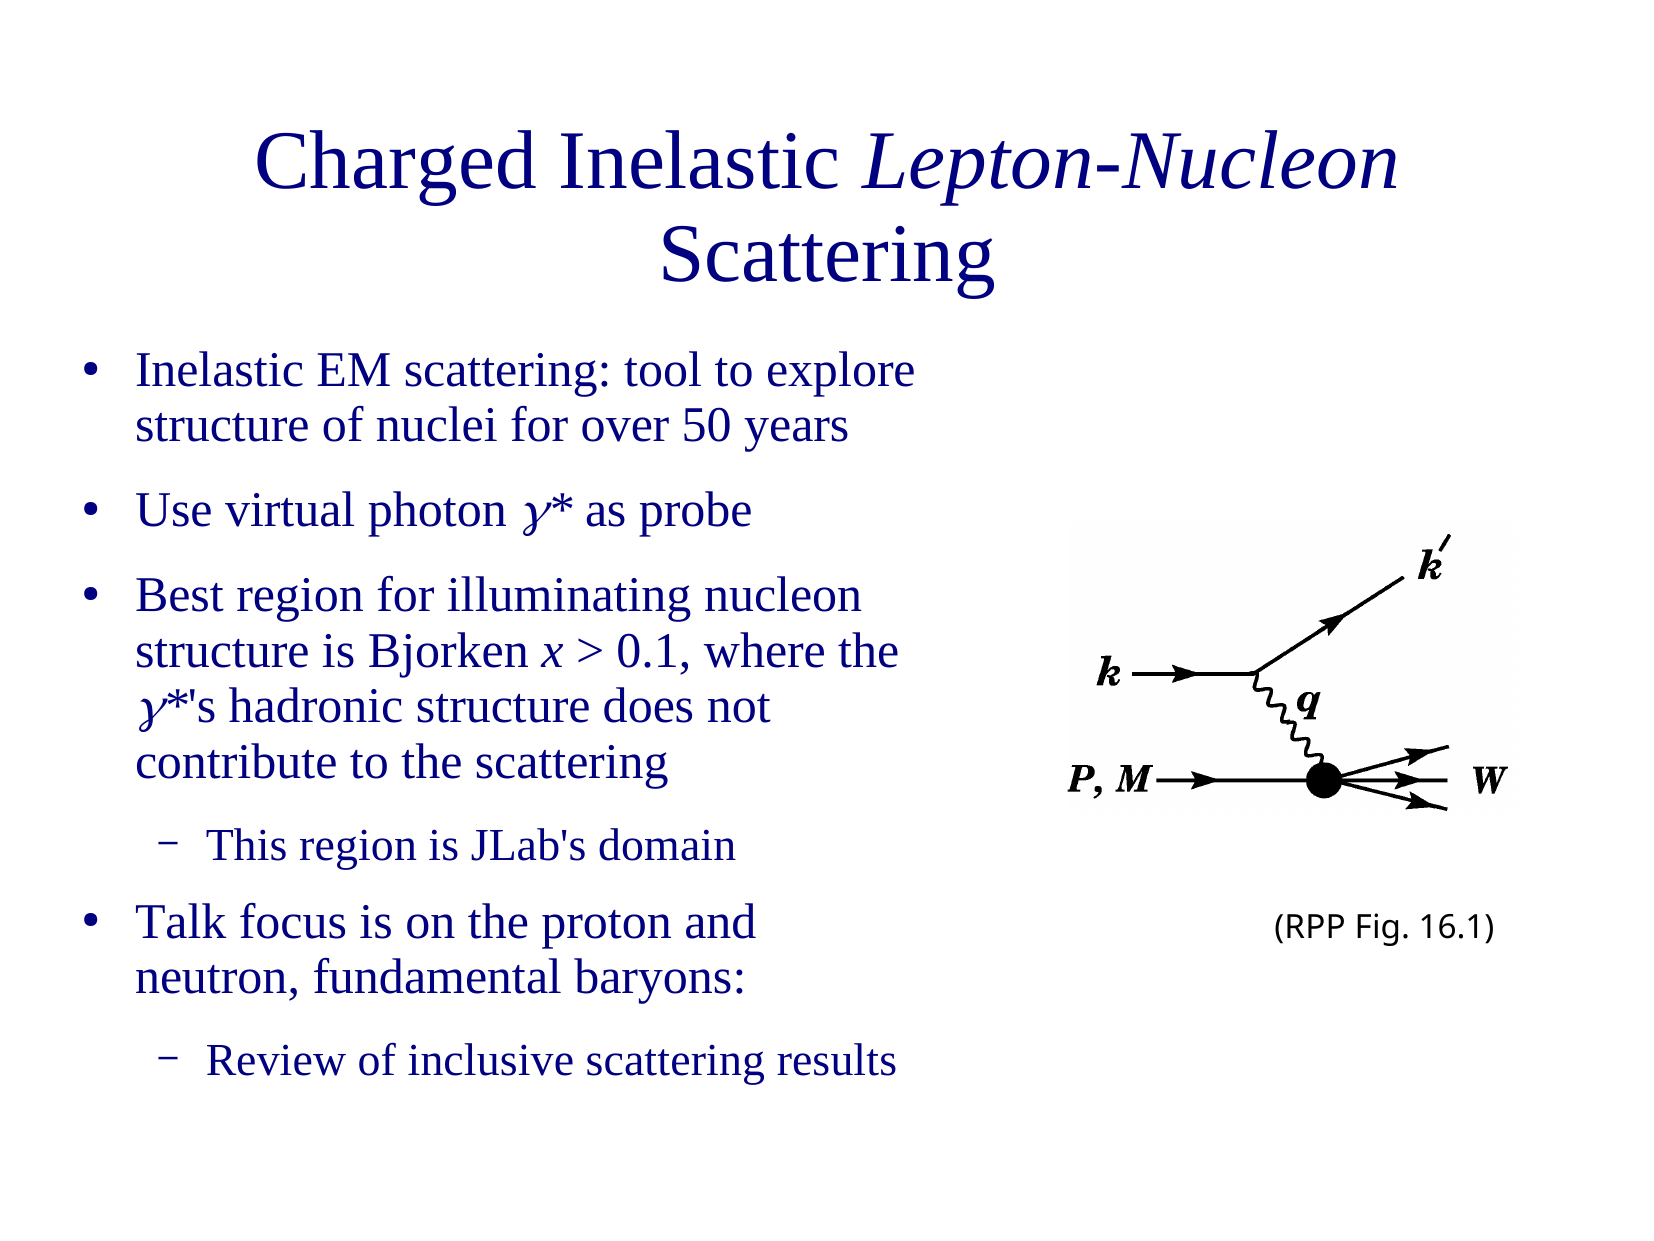

# Charged Inelastic Lepton-Nucleon Scattering
Inelastic EM scattering: tool to explore structure of nuclei for over 50 years
Use virtual photon * as probe
Best region for illuminating nucleon structure is Bjorken x > 0.1, where the *'s hadronic structure does not contribute to the scattering
This region is JLab's domain
Talk focus is on the proton and neutron, fundamental baryons:
Review of inclusive scattering results
(RPP Fig. 16.1)